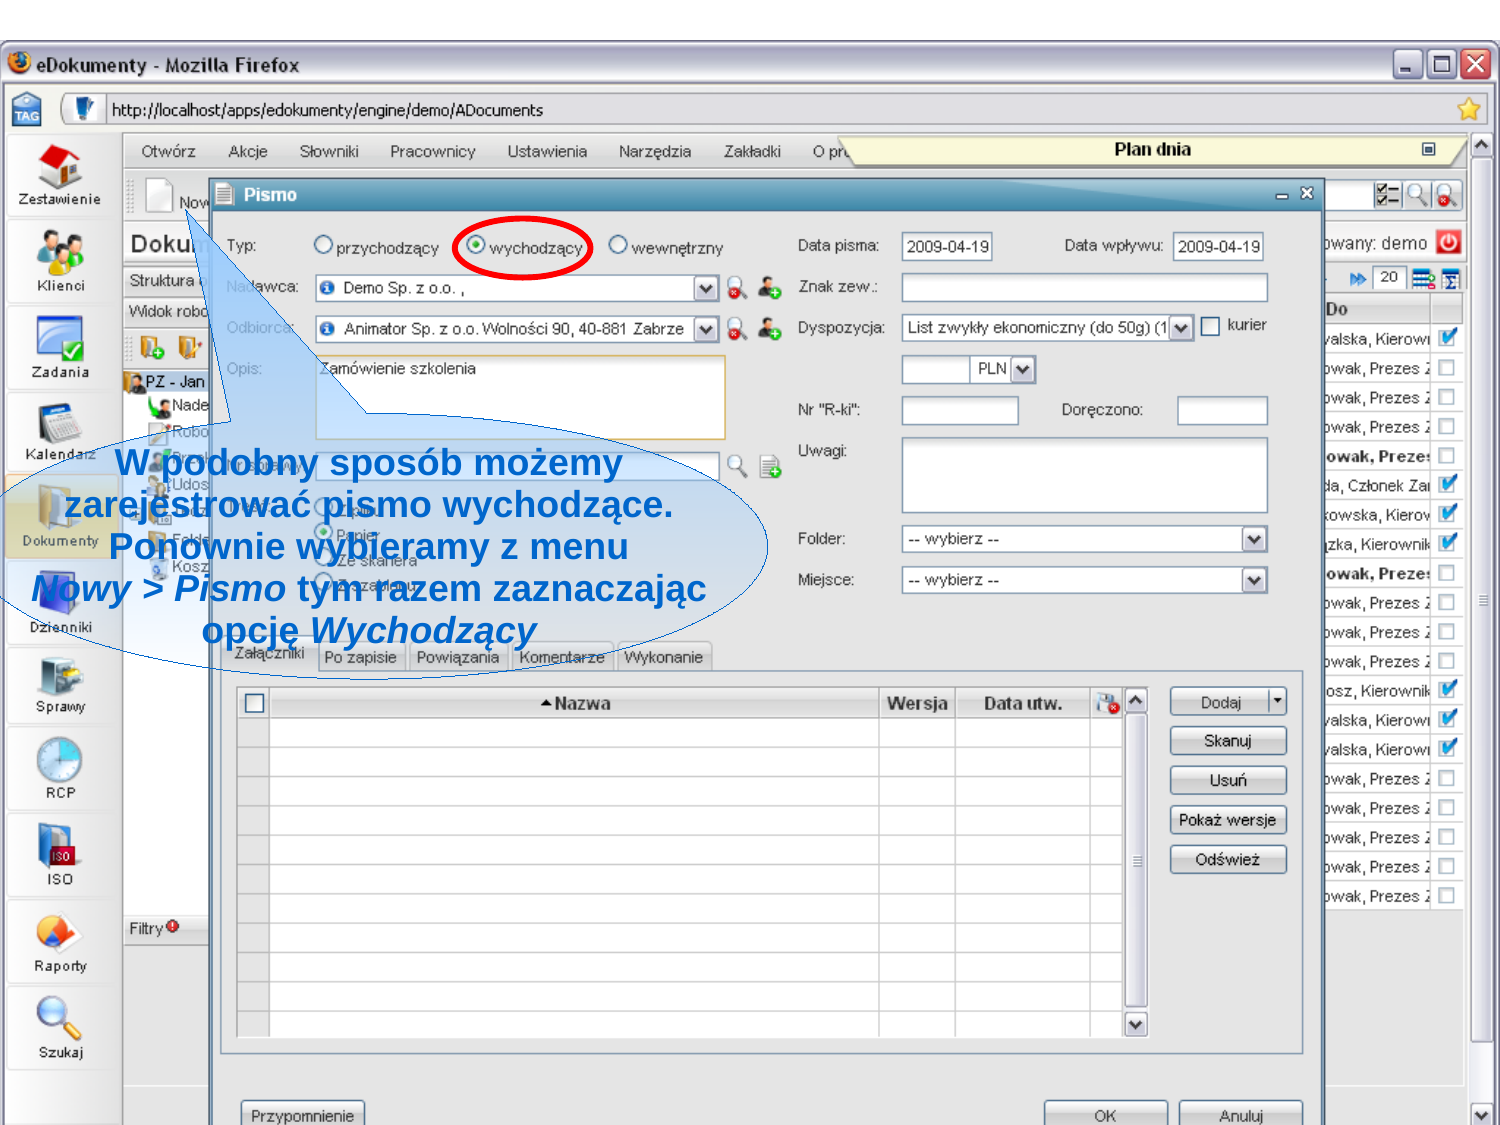

W podobny sposób możemy
zarejestrować pismo wychodzące.
Ponownie wybieramy z menu
Nowy > Pismo tym razem zaznaczając
opcję Wychodzący